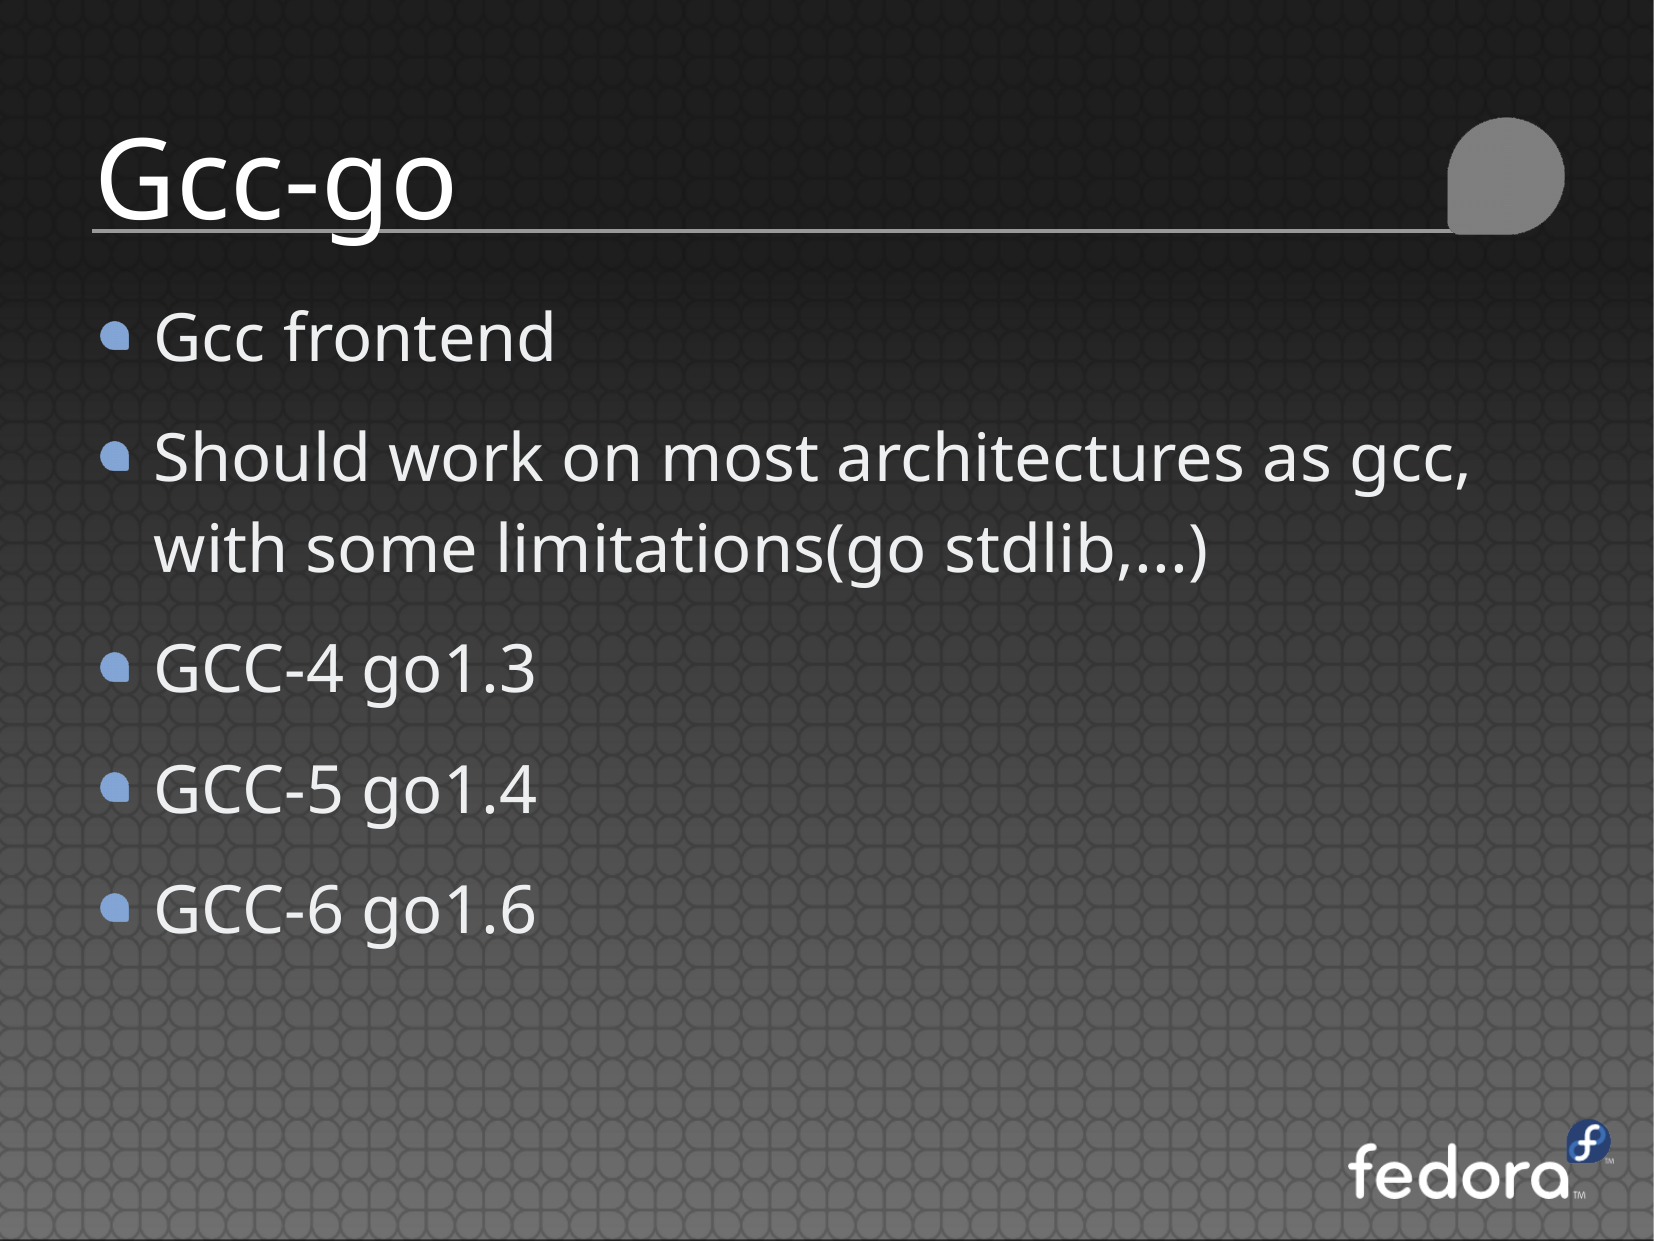

Gcc-go
# Gcc frontend
Should work on most architectures as gcc, with some limitations(go stdlib,...)
GCC-4 go1.3
GCC-5 go1.4
GCC-6 go1.6